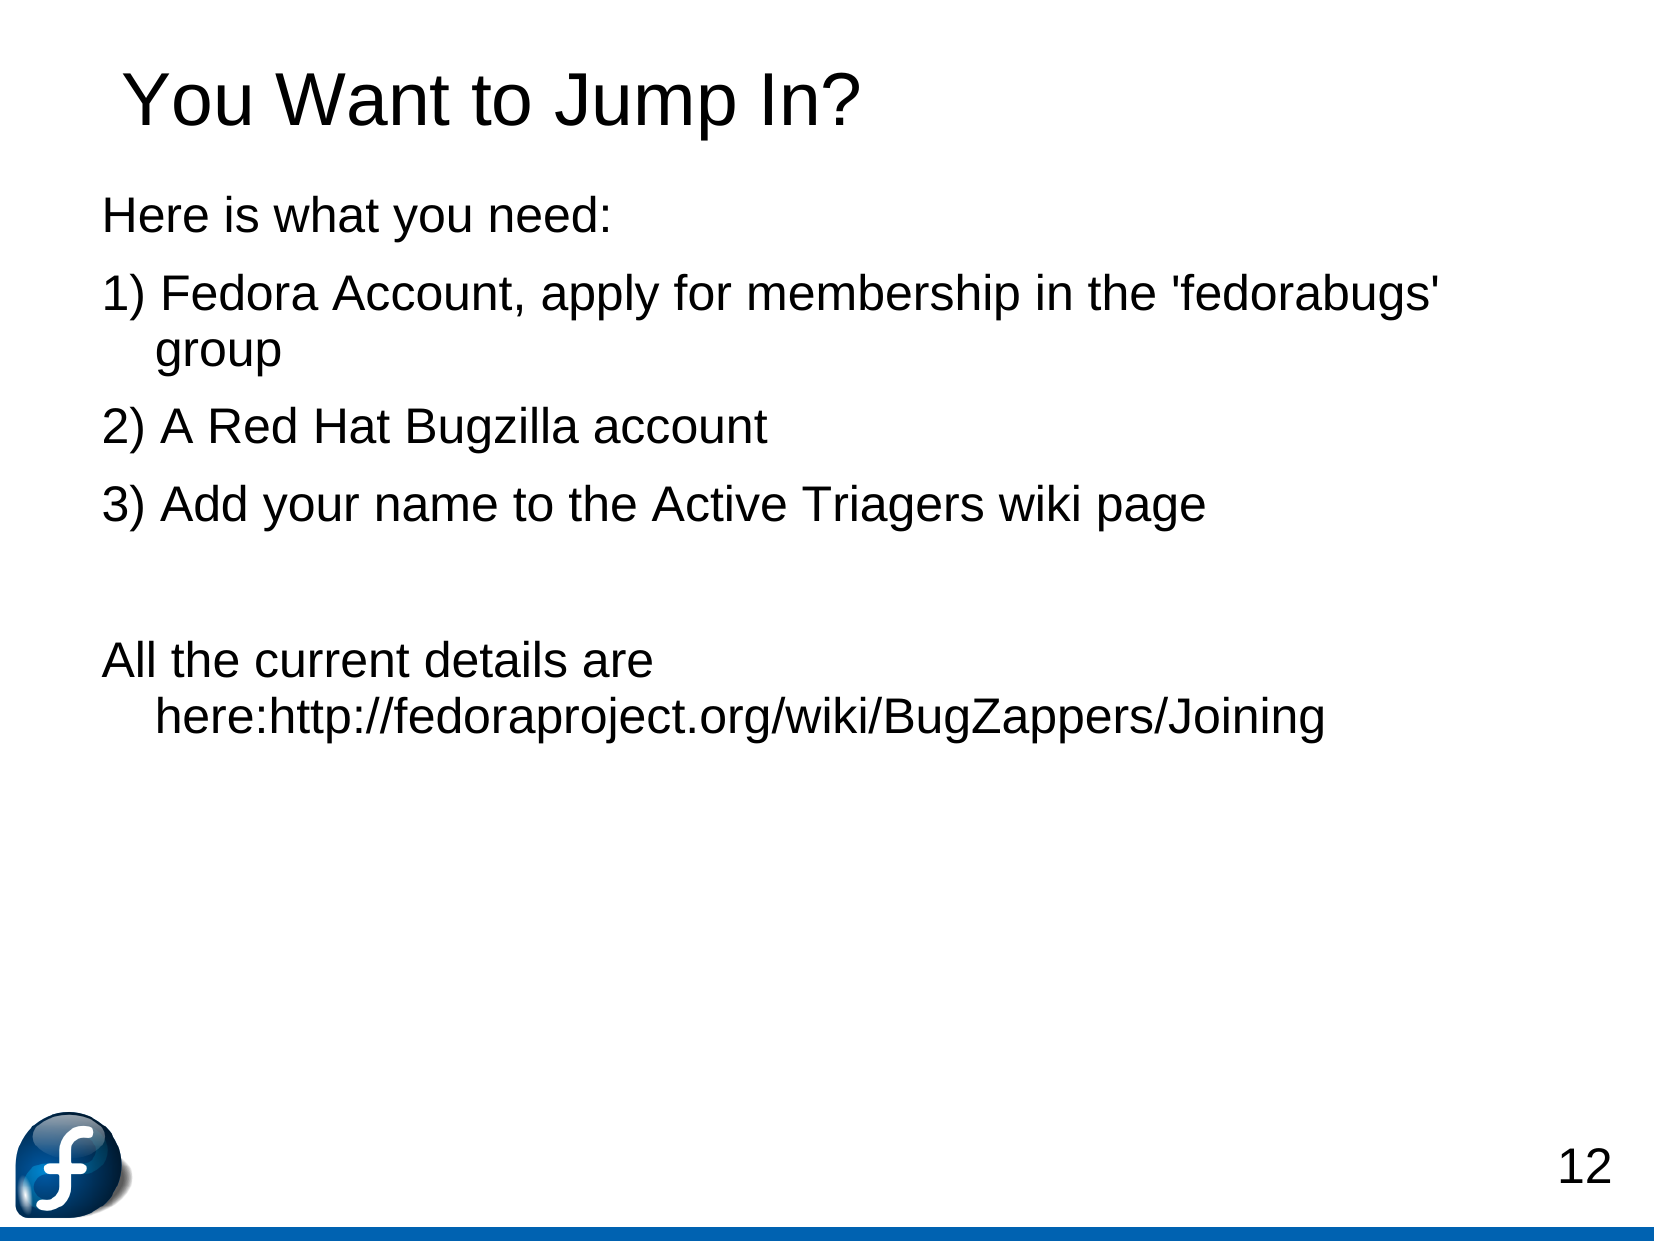

# You Want to Jump In?
Here is what you need:
1) Fedora Account, apply for membership in the 'fedorabugs' group
2) A Red Hat Bugzilla account
3) Add your name to the Active Triagers wiki page
All the current details are here:http://fedoraproject.org/wiki/BugZappers/Joining